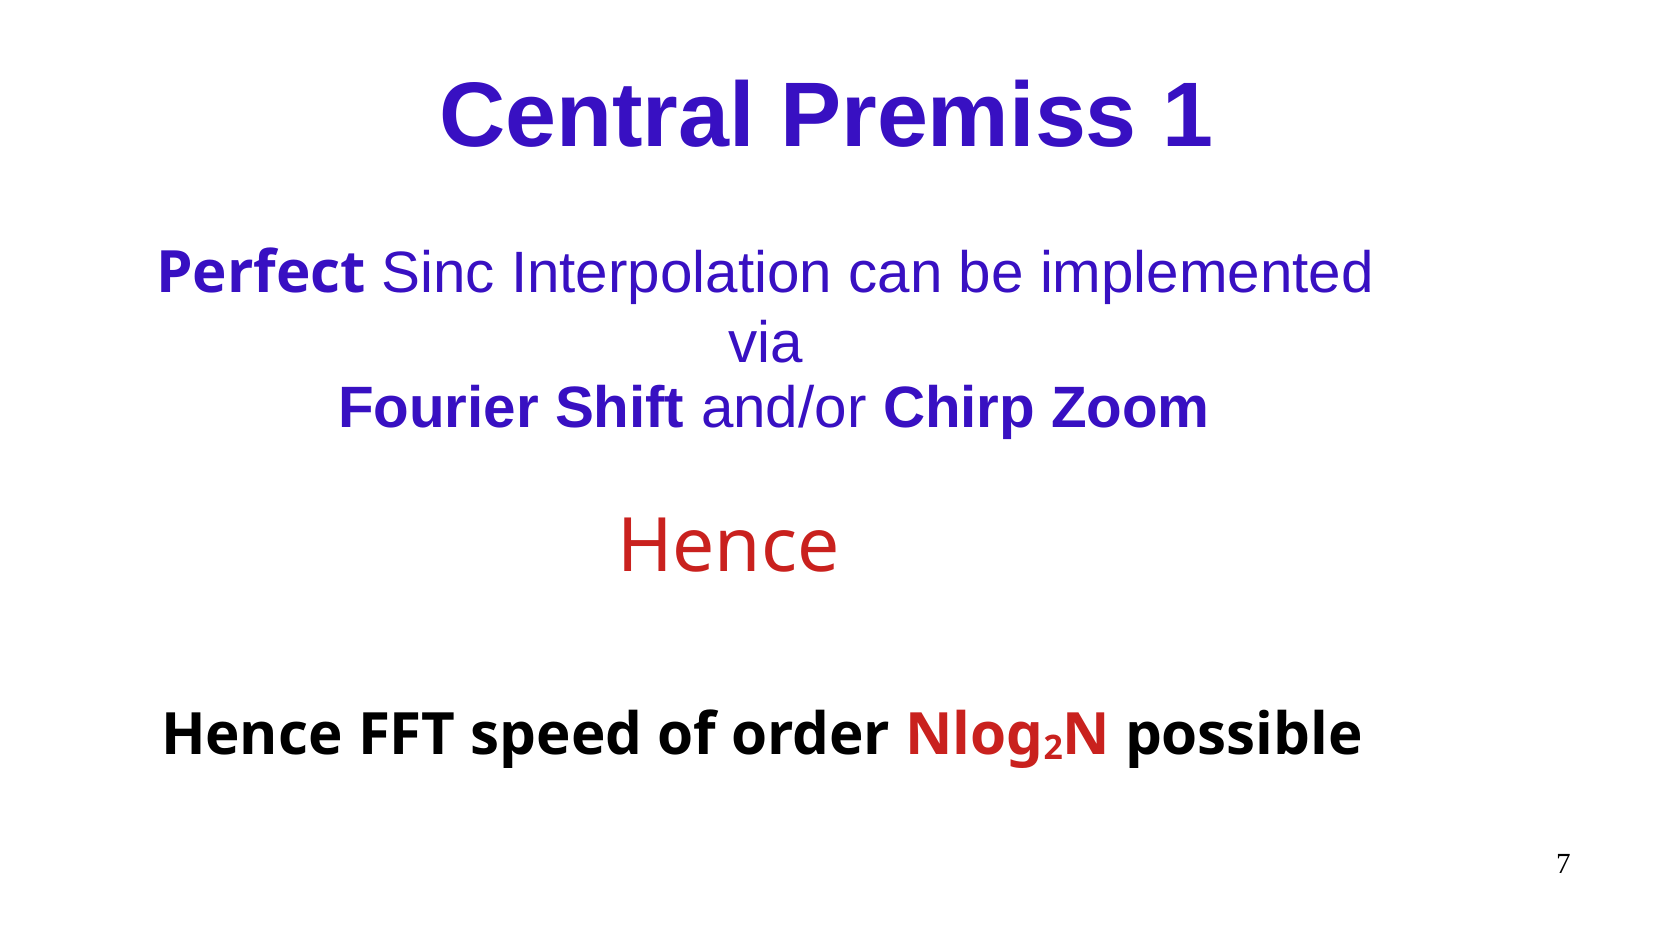

# Central Premiss 1
Perfect Sinc Interpolation can be implemented
via
Fourier Shift and/or Chirp Zoom
Hence
Hence FFT speed of order Nlog2N possible
7